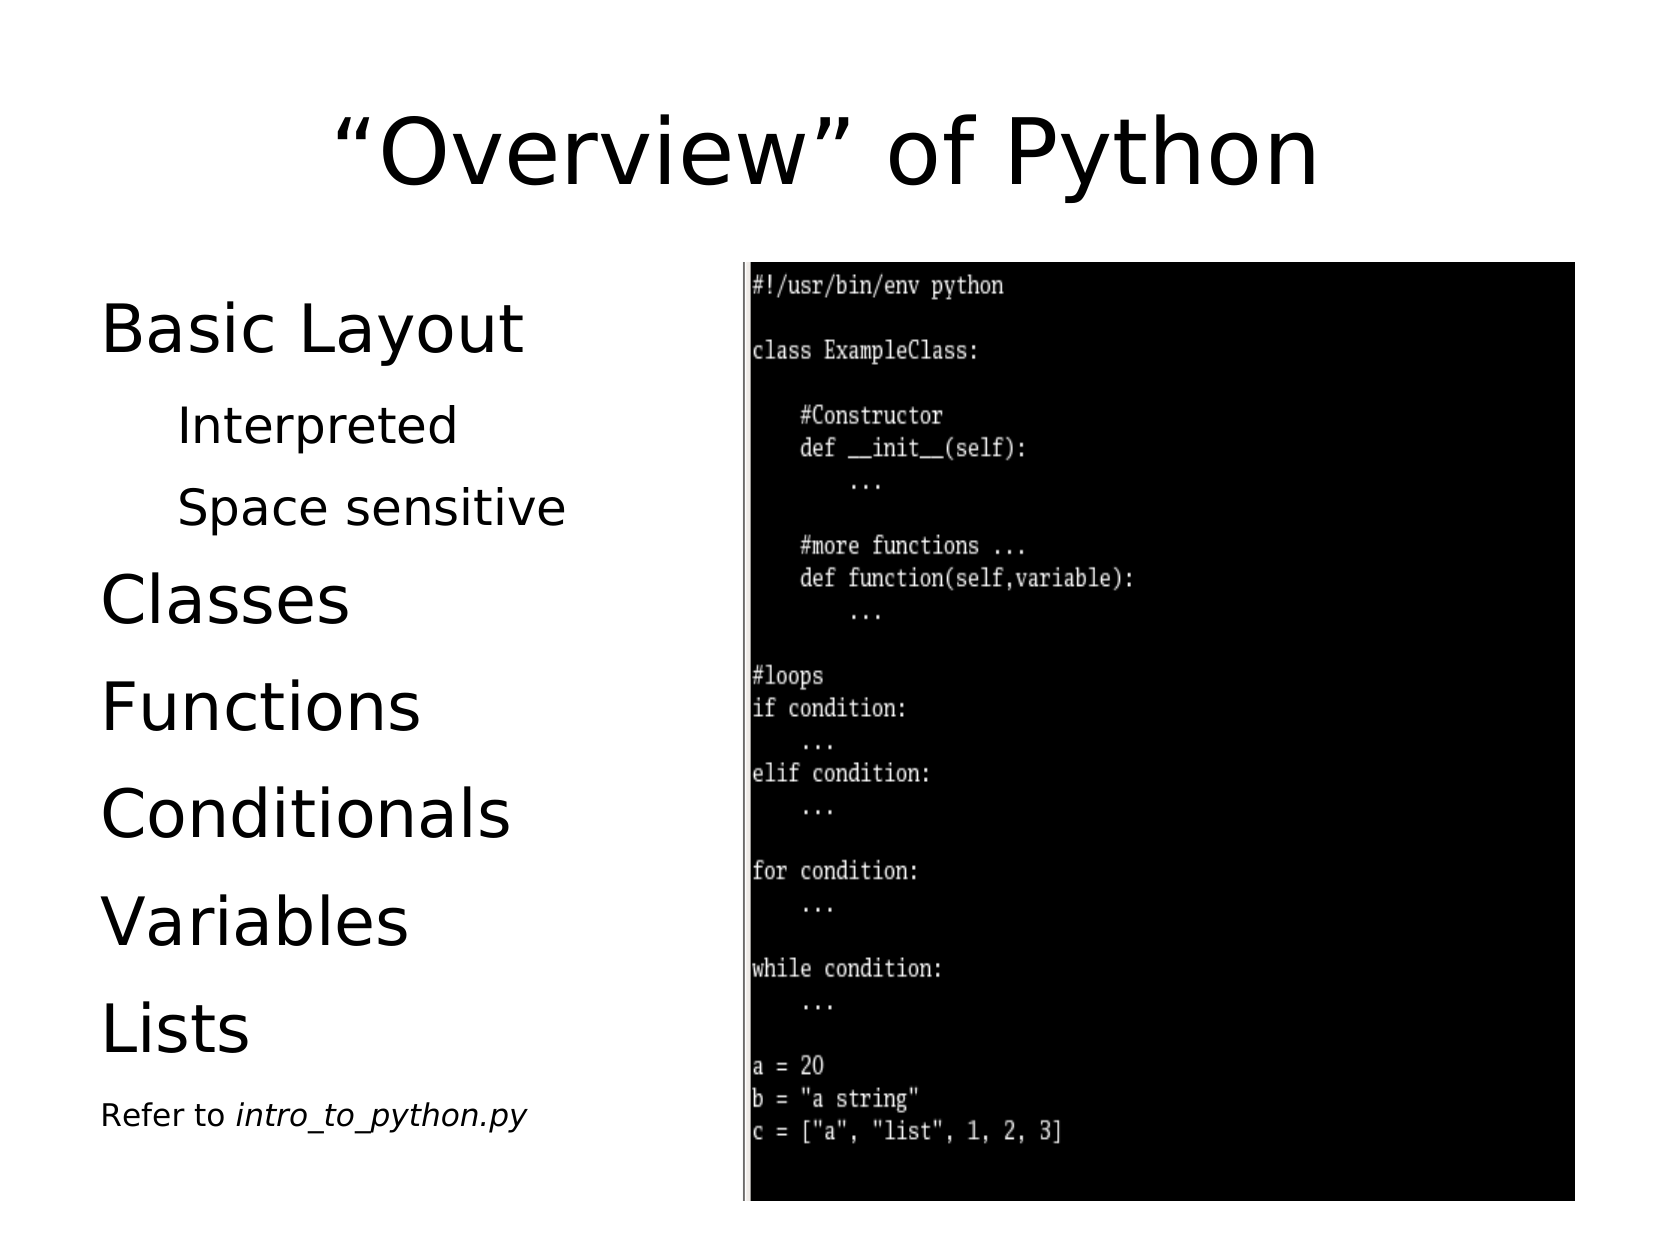

# “Overview” of Python
Basic Layout
Interpreted
Space sensitive
Classes
Functions
Conditionals
Variables
Lists
Refer to intro_to_python.py